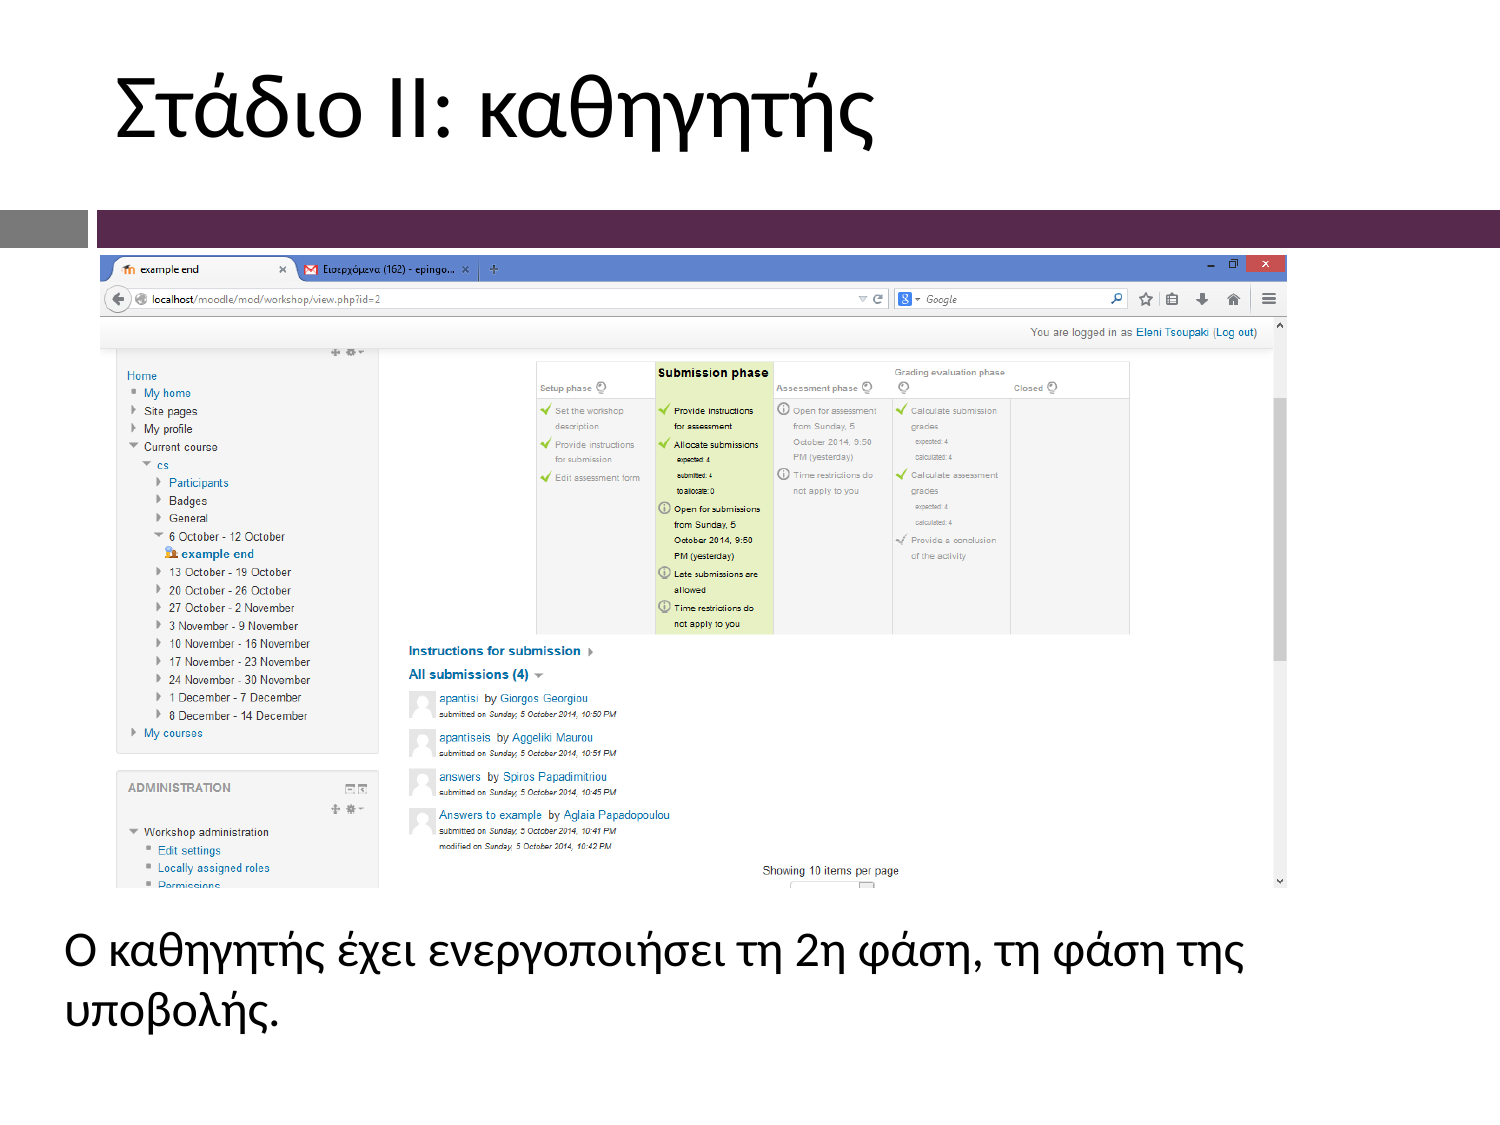

# Στάδιο II: καθηγητής
Ο καθηγητής έχει ενεργοποιήσει τη 2η φάση, τη φάση της υποβολής.